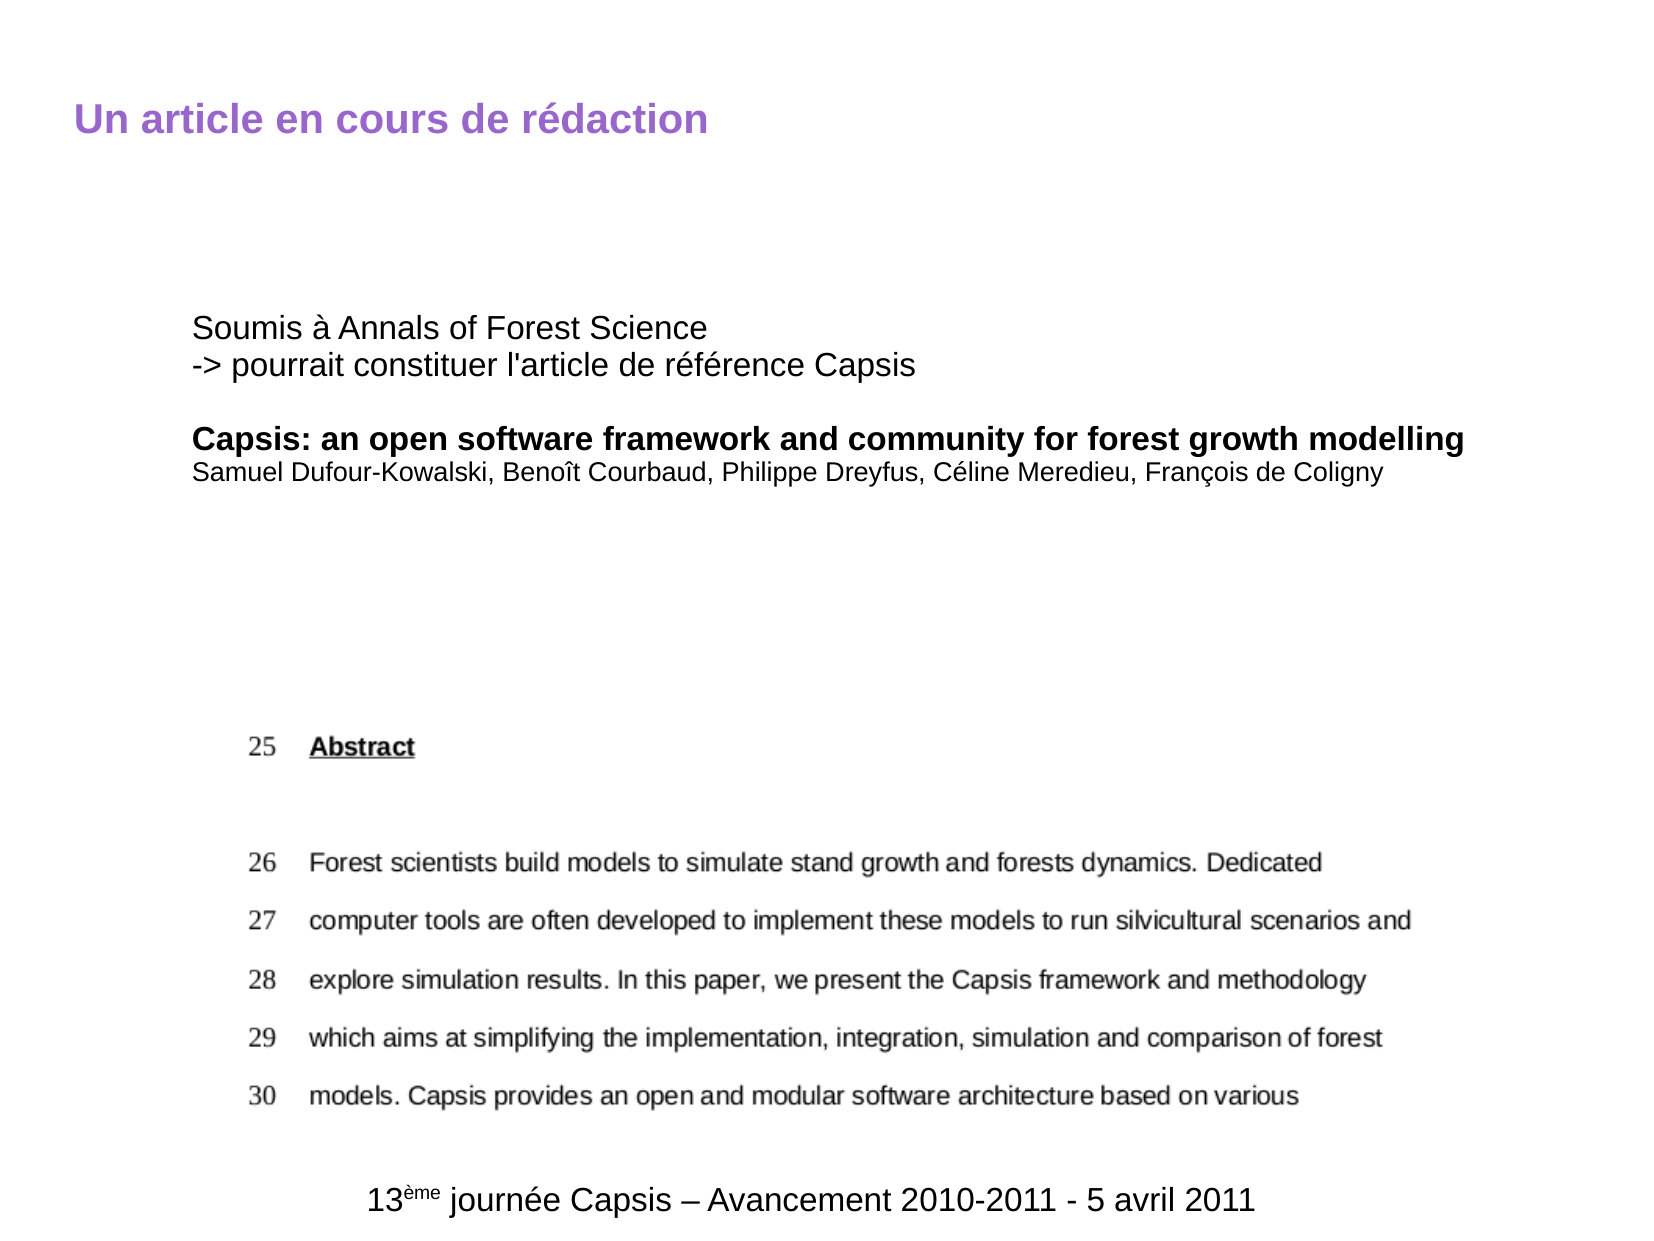

Un article en cours de rédaction
Soumis à Annals of Forest Science
-> pourrait constituer l'article de référence Capsis
Capsis: an open software framework and community for forest growth modelling
Samuel Dufour-Kowalski, Benoît Courbaud, Philippe Dreyfus, Céline Meredieu, François de Coligny